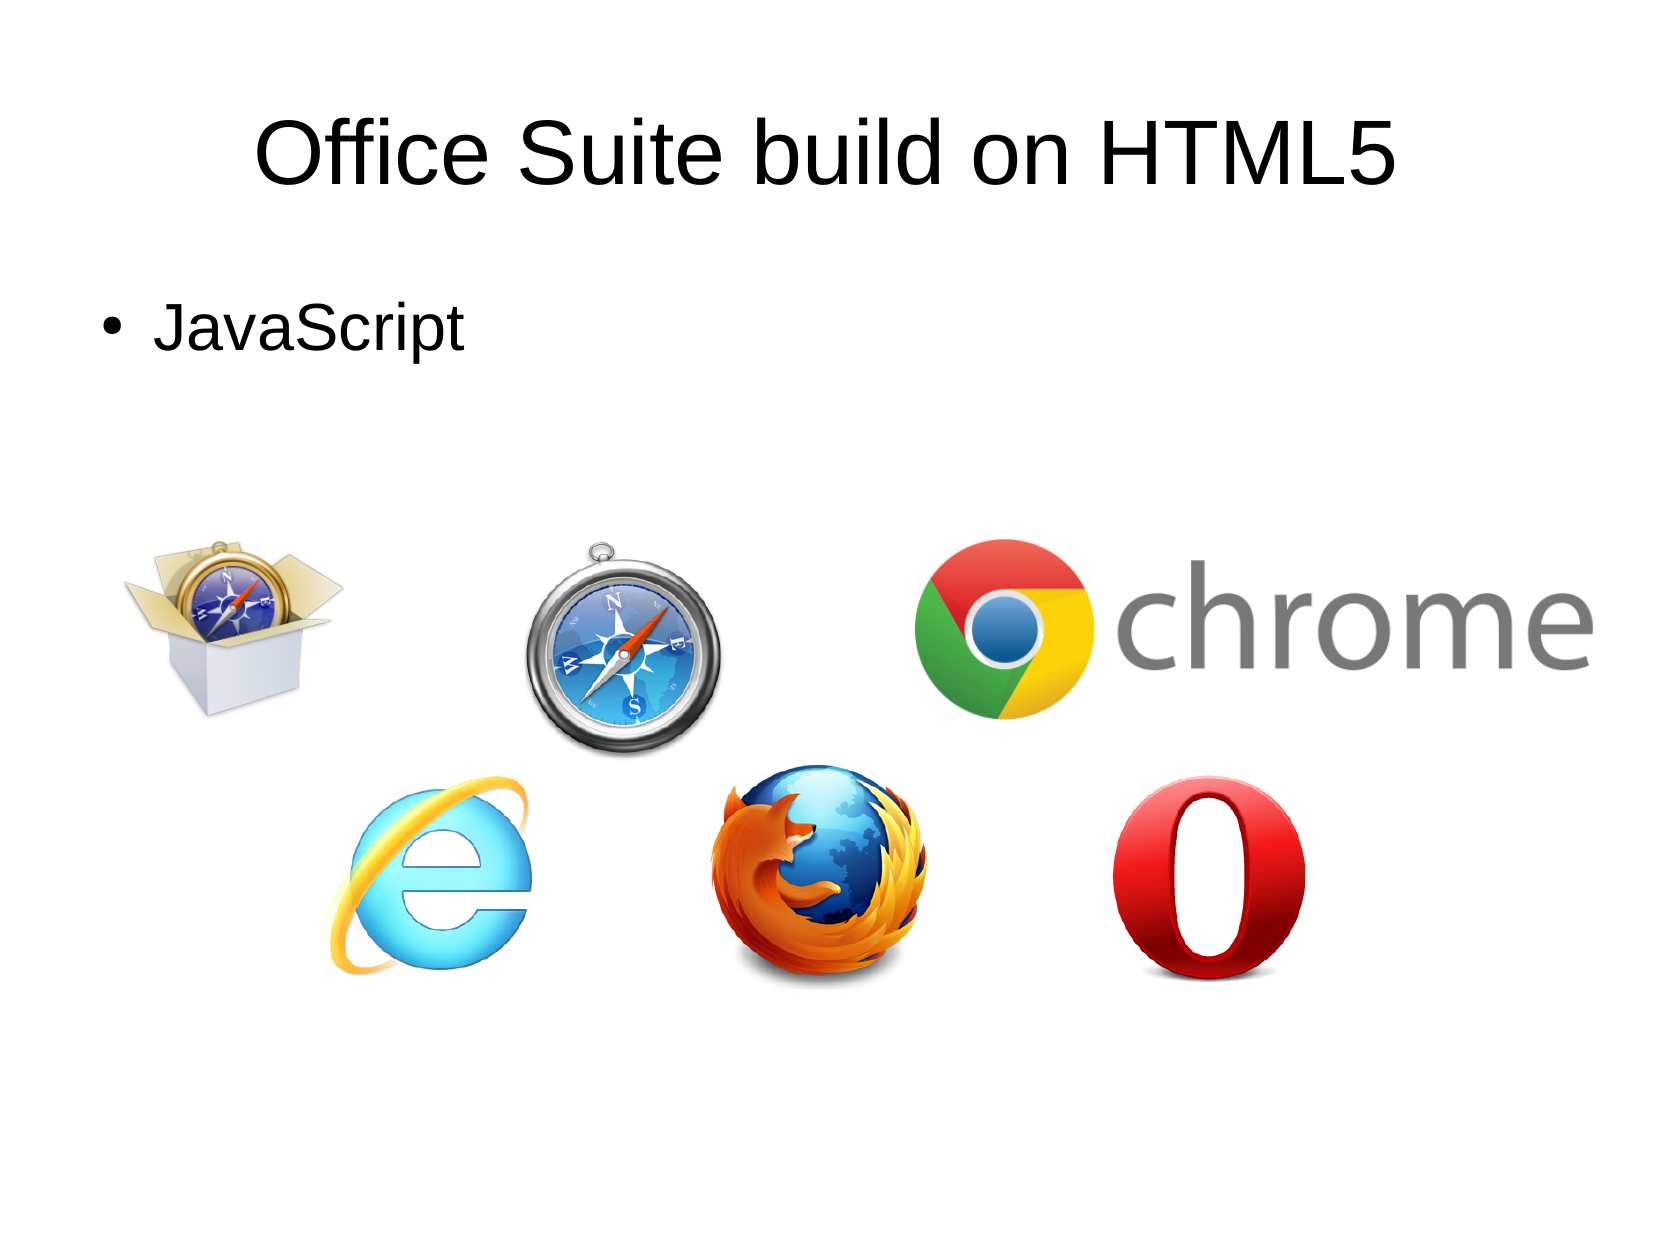

# Office Suite build on HTML5
JavaScript